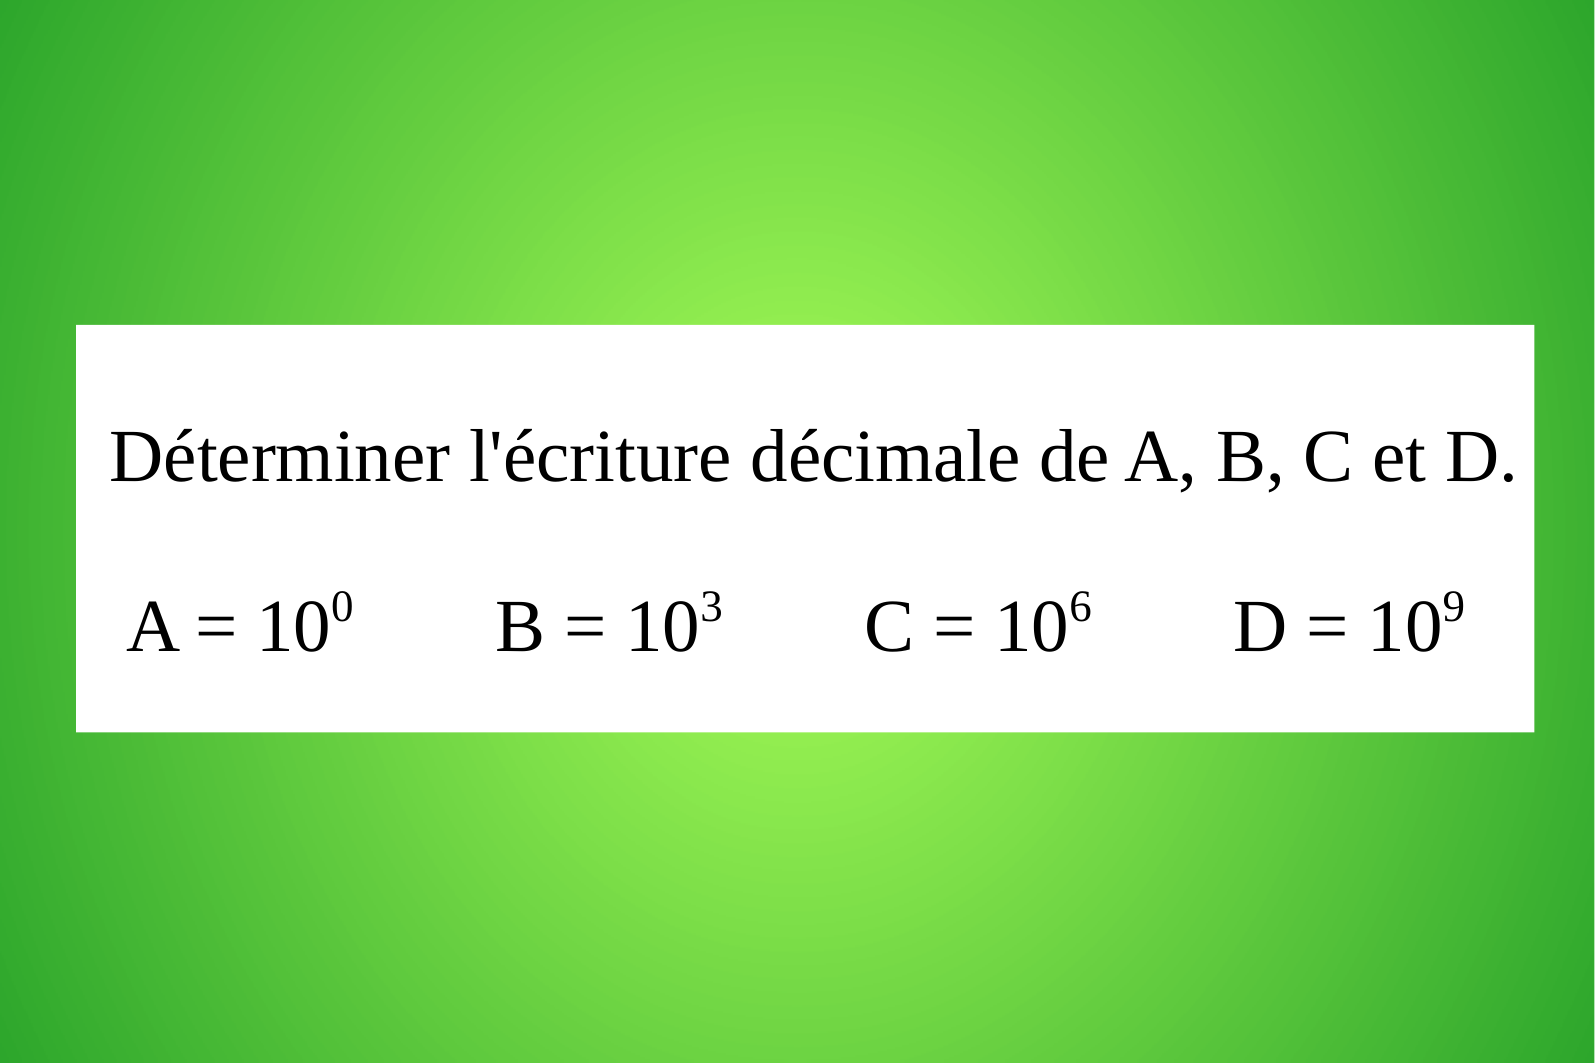

Déterminer l'écriture décimale de A, B, C et D.
A = 100 		B = 103 		C = 106 		D = 109